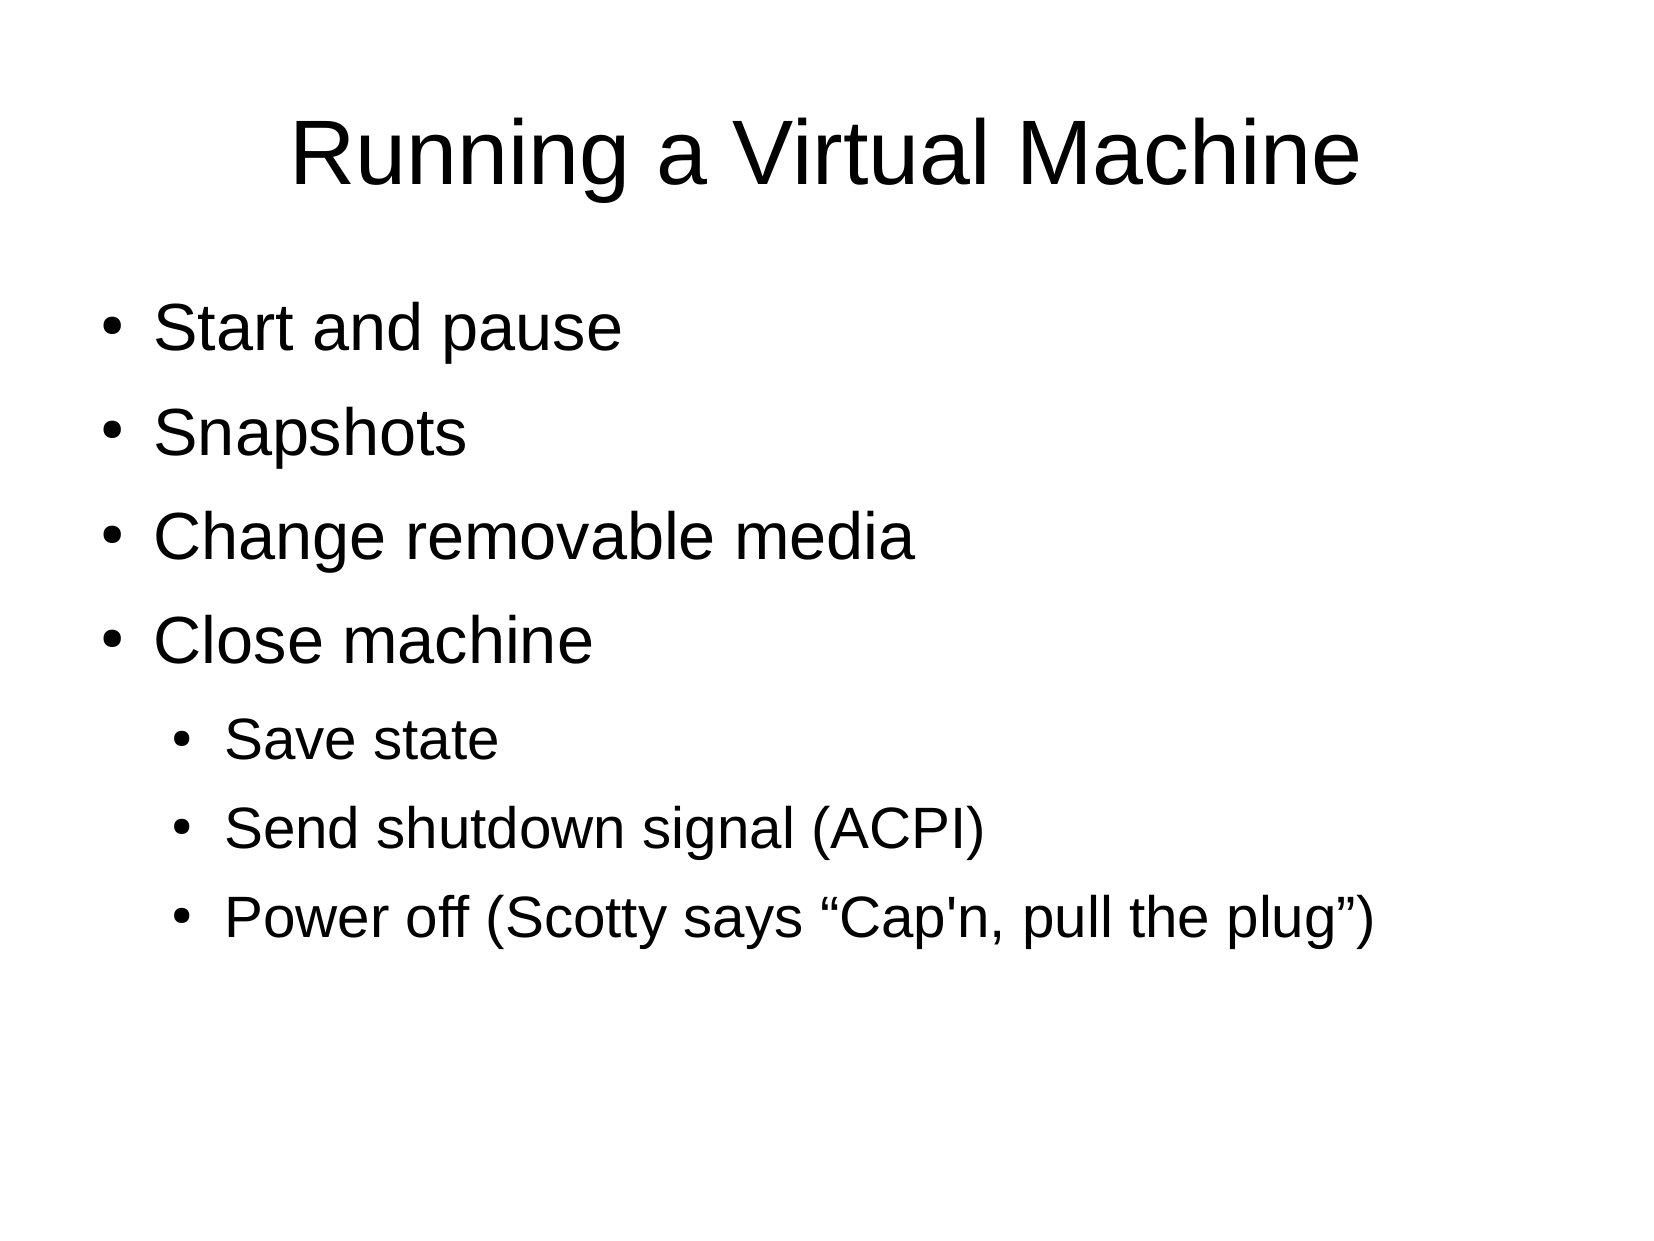

# Running a Virtual Machine
Start and pause
Snapshots
Change removable media
Close machine
Save state
Send shutdown signal (ACPI)
Power off (Scotty says “Cap'n, pull the plug”)